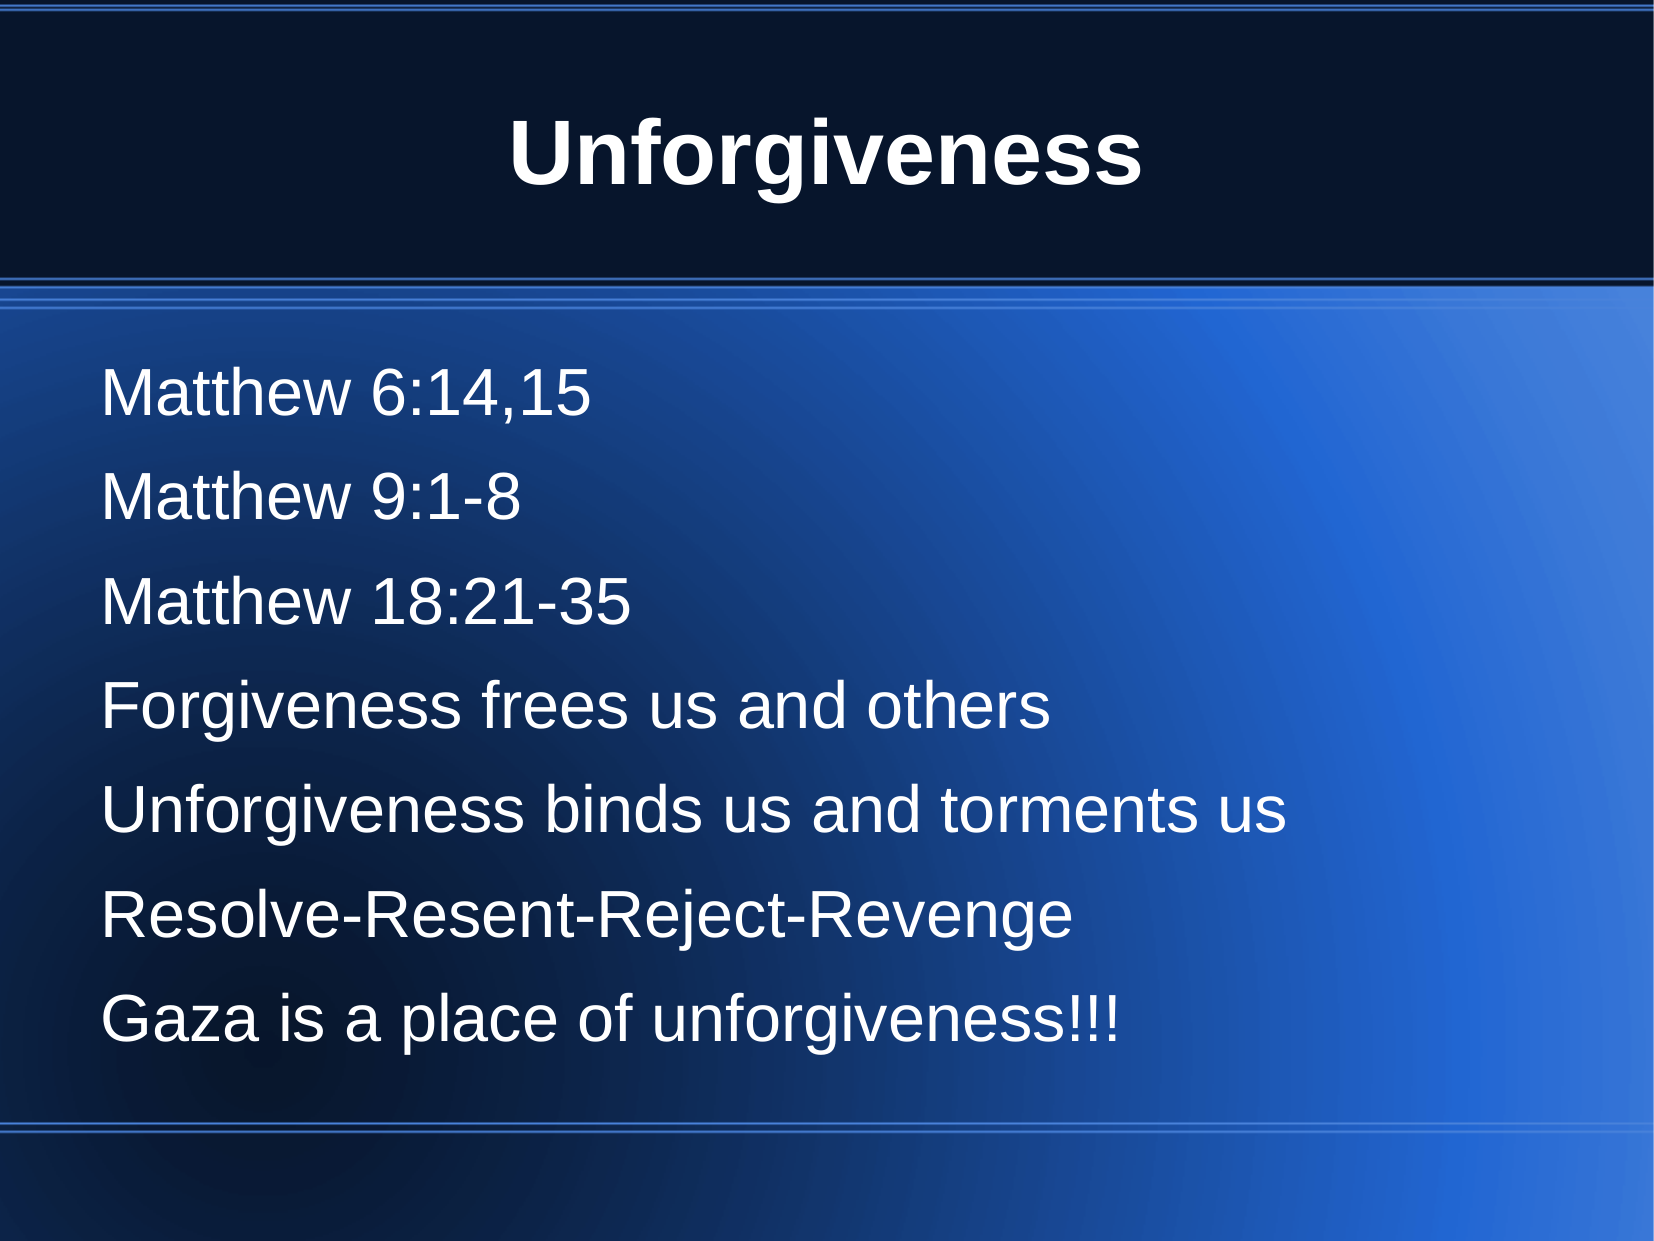

# Unforgiveness
Matthew 6:14,15
Matthew 9:1-8
Matthew 18:21-35
Forgiveness frees us and others
Unforgiveness binds us and torments us
Resolve-Resent-Reject-Revenge
Gaza is a place of unforgiveness!!!